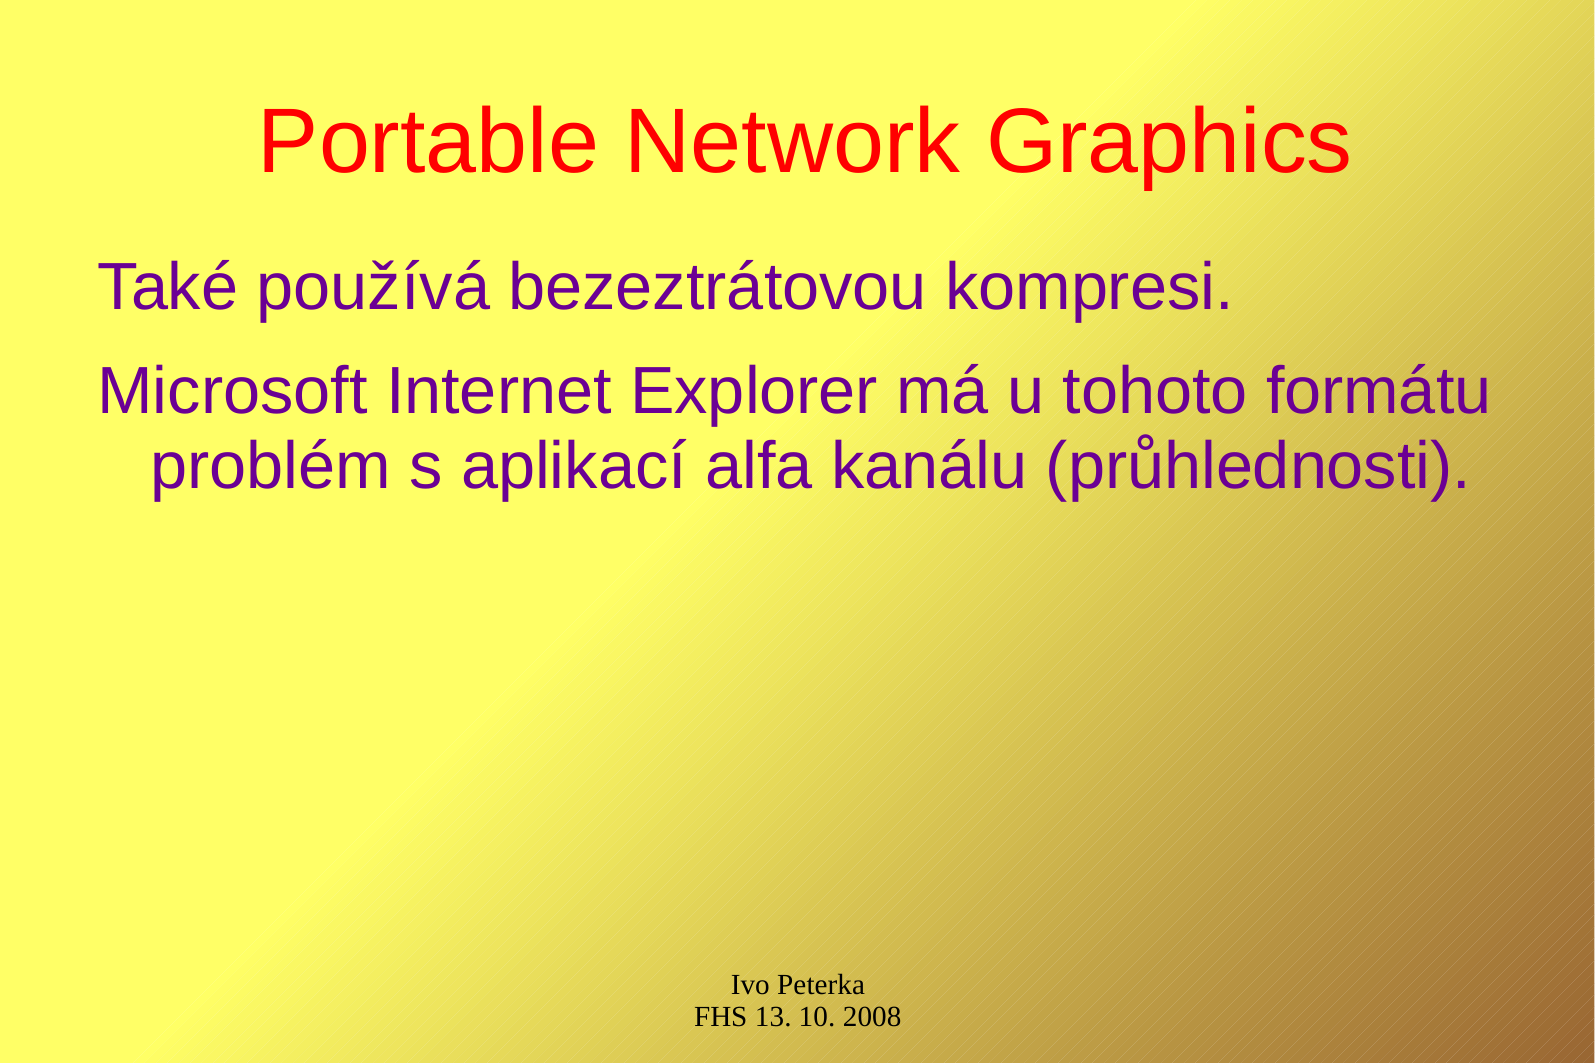

# Portable Network Graphics
Také používá bezeztrátovou kompresi.
Microsoft Internet Explorer má u tohoto formátu problém s aplikací alfa kanálu (průhlednosti).